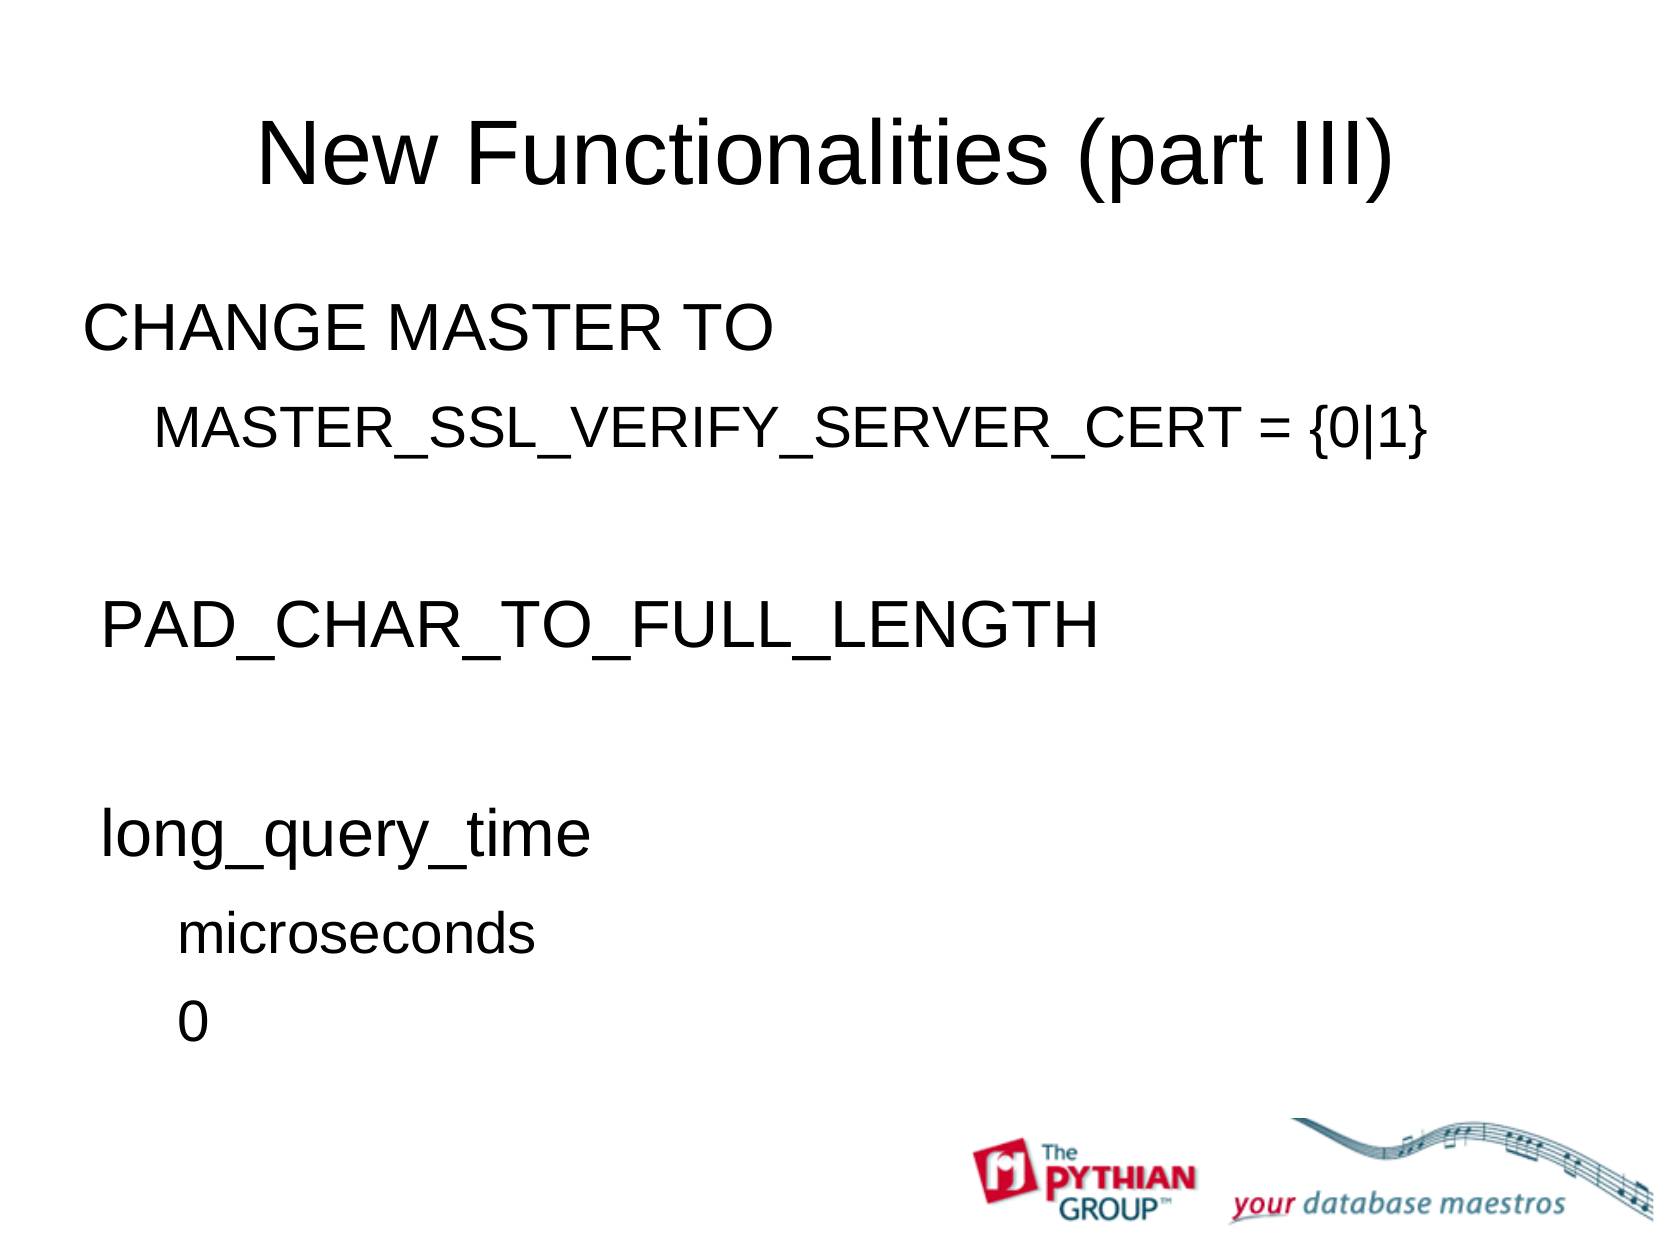

# New Functionalities (part III)
CHANGE MASTER TO
MASTER_SSL_VERIFY_SERVER_CERT = {0|1}
PAD_CHAR_TO_FULL_LENGTH
long_query_time
microseconds
0